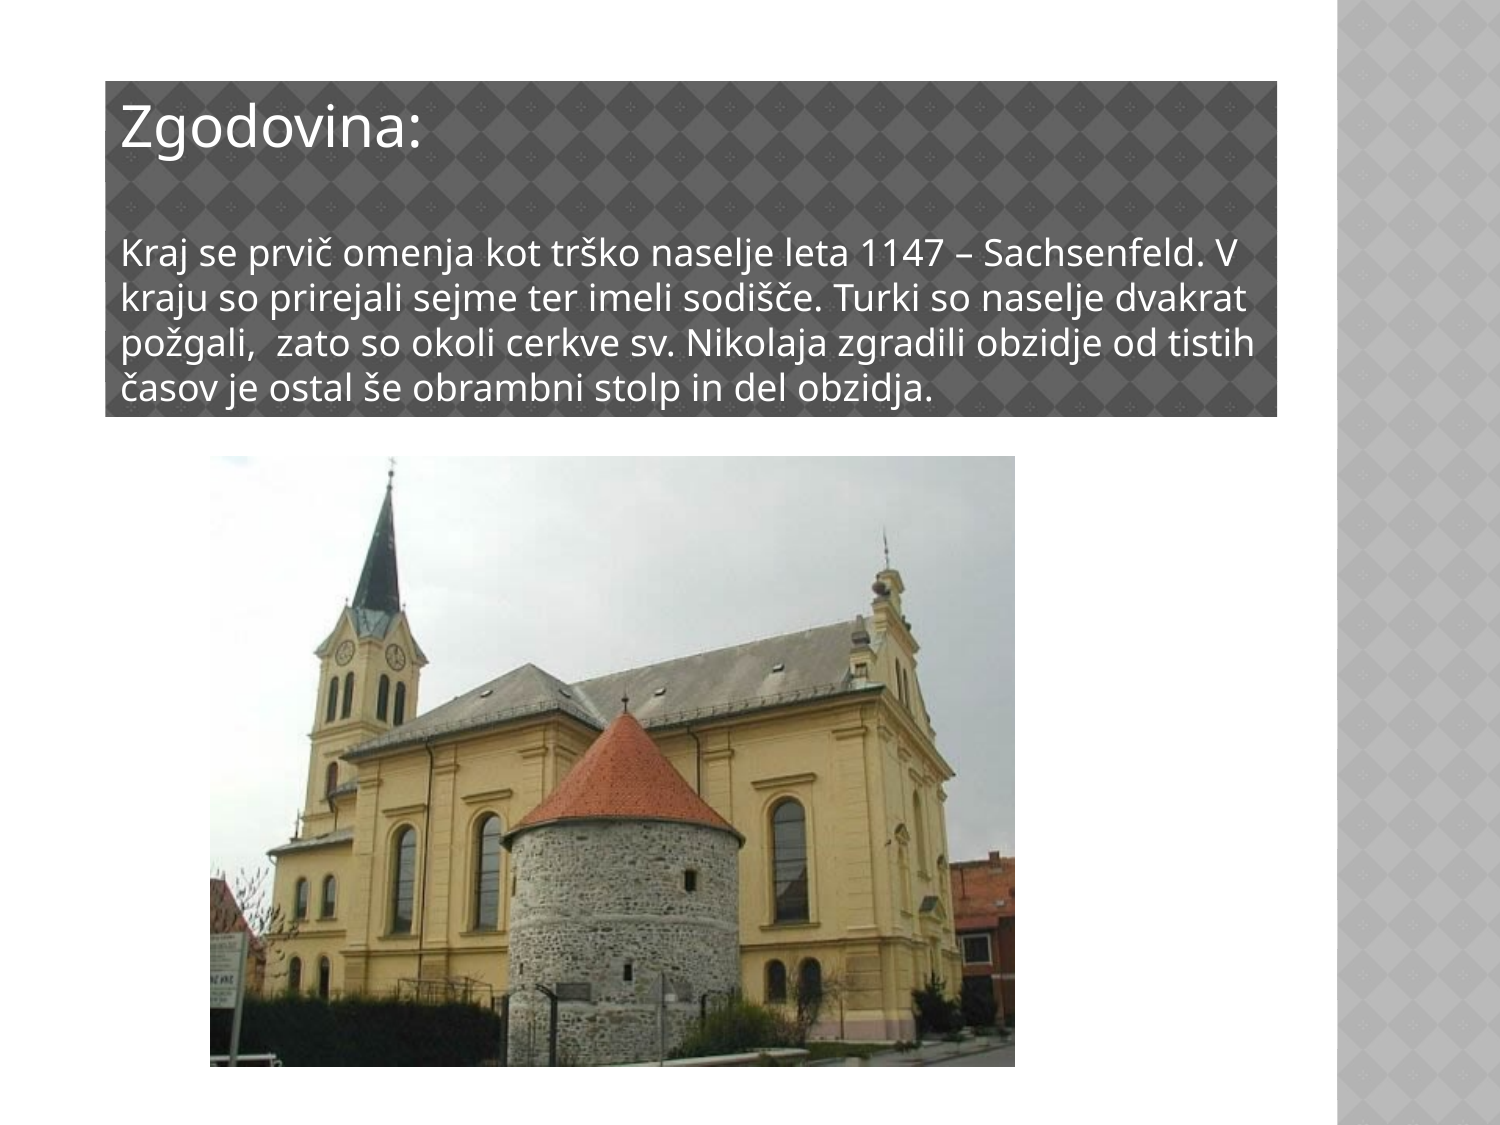

Zgodovina:
Kraj se prvič omenja kot trško naselje leta 1147 – Sachsenfeld. V kraju so prirejali sejme ter imeli sodišče. Turki so naselje dvakrat požgali, zato so okoli cerkve sv. Nikolaja zgradili obzidje od tistih časov je ostal še obrambni stolp in del obzidja.